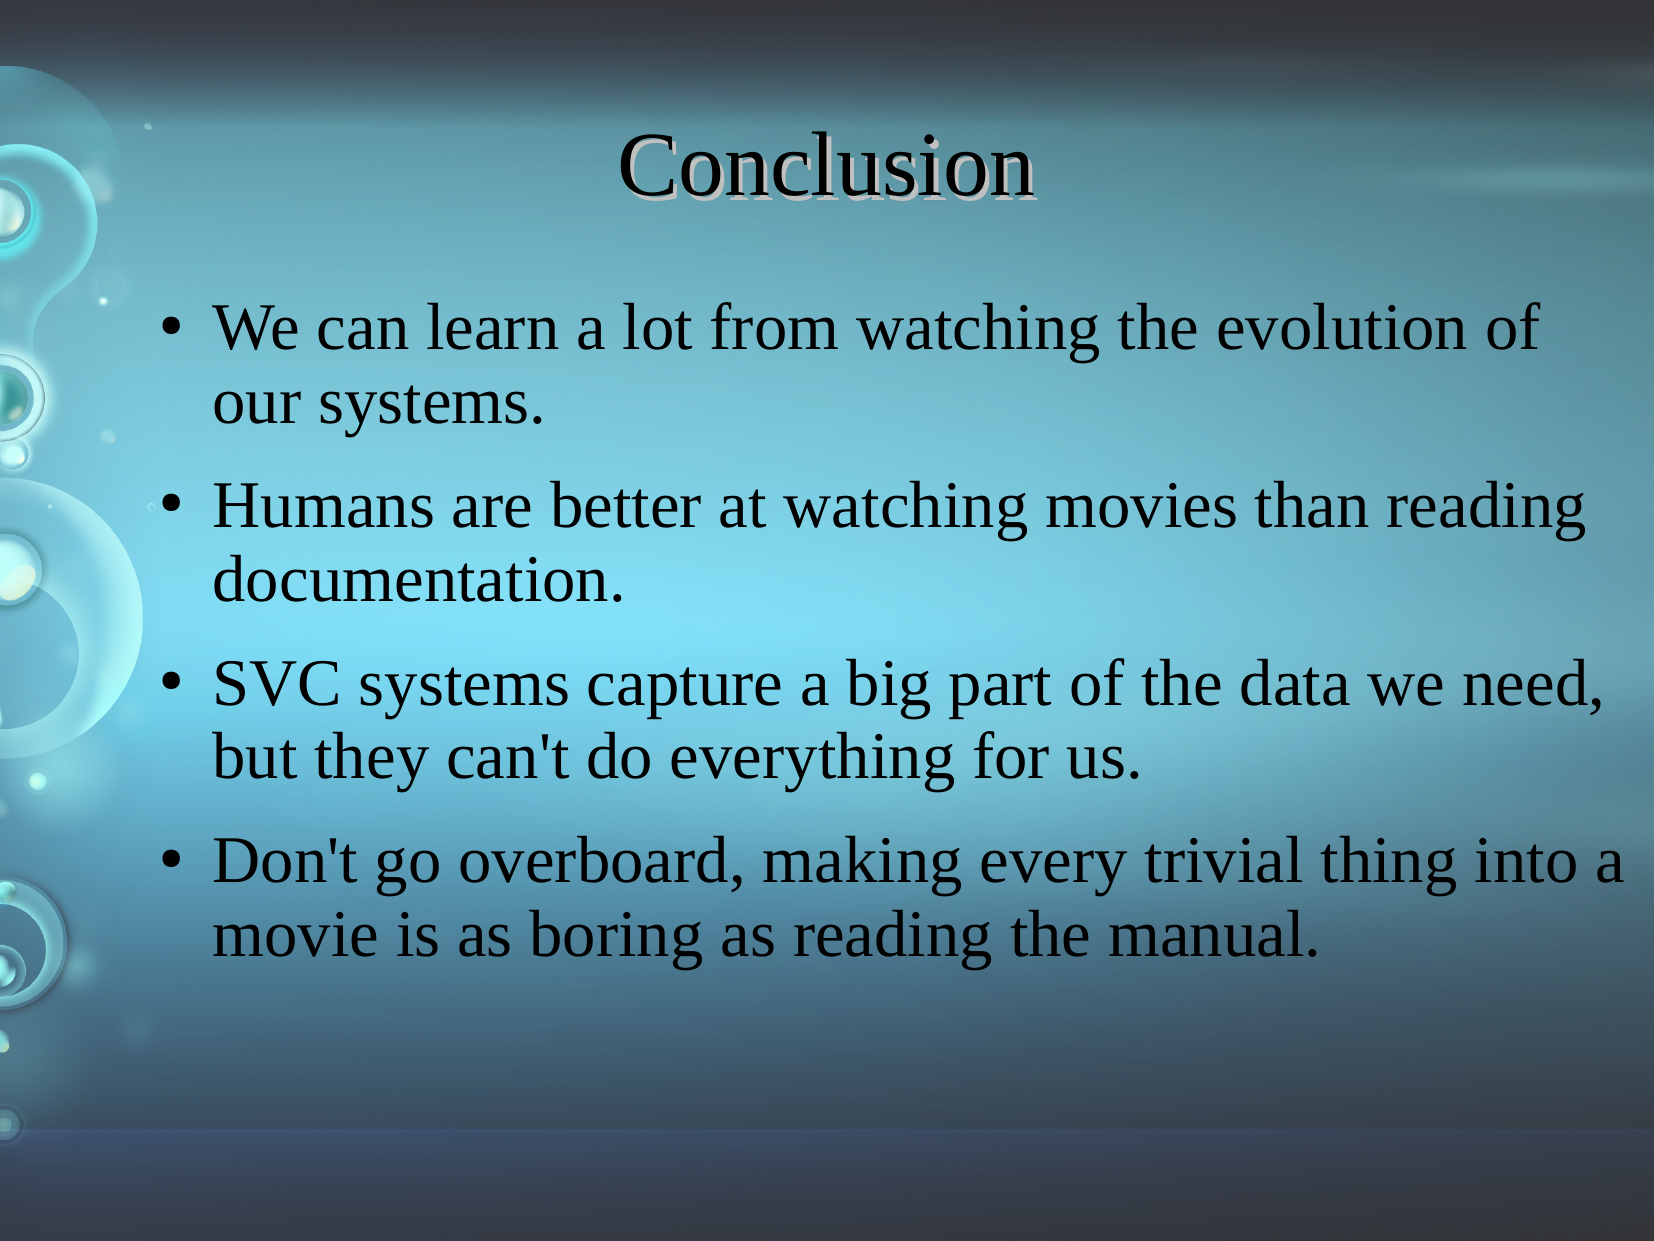

# Conclusion
We can learn a lot from watching the evolution of our systems.
Humans are better at watching movies than reading documentation.
SVC systems capture a big part of the data we need, but they can't do everything for us.
Don't go overboard, making every trivial thing into a movie is as boring as reading the manual.